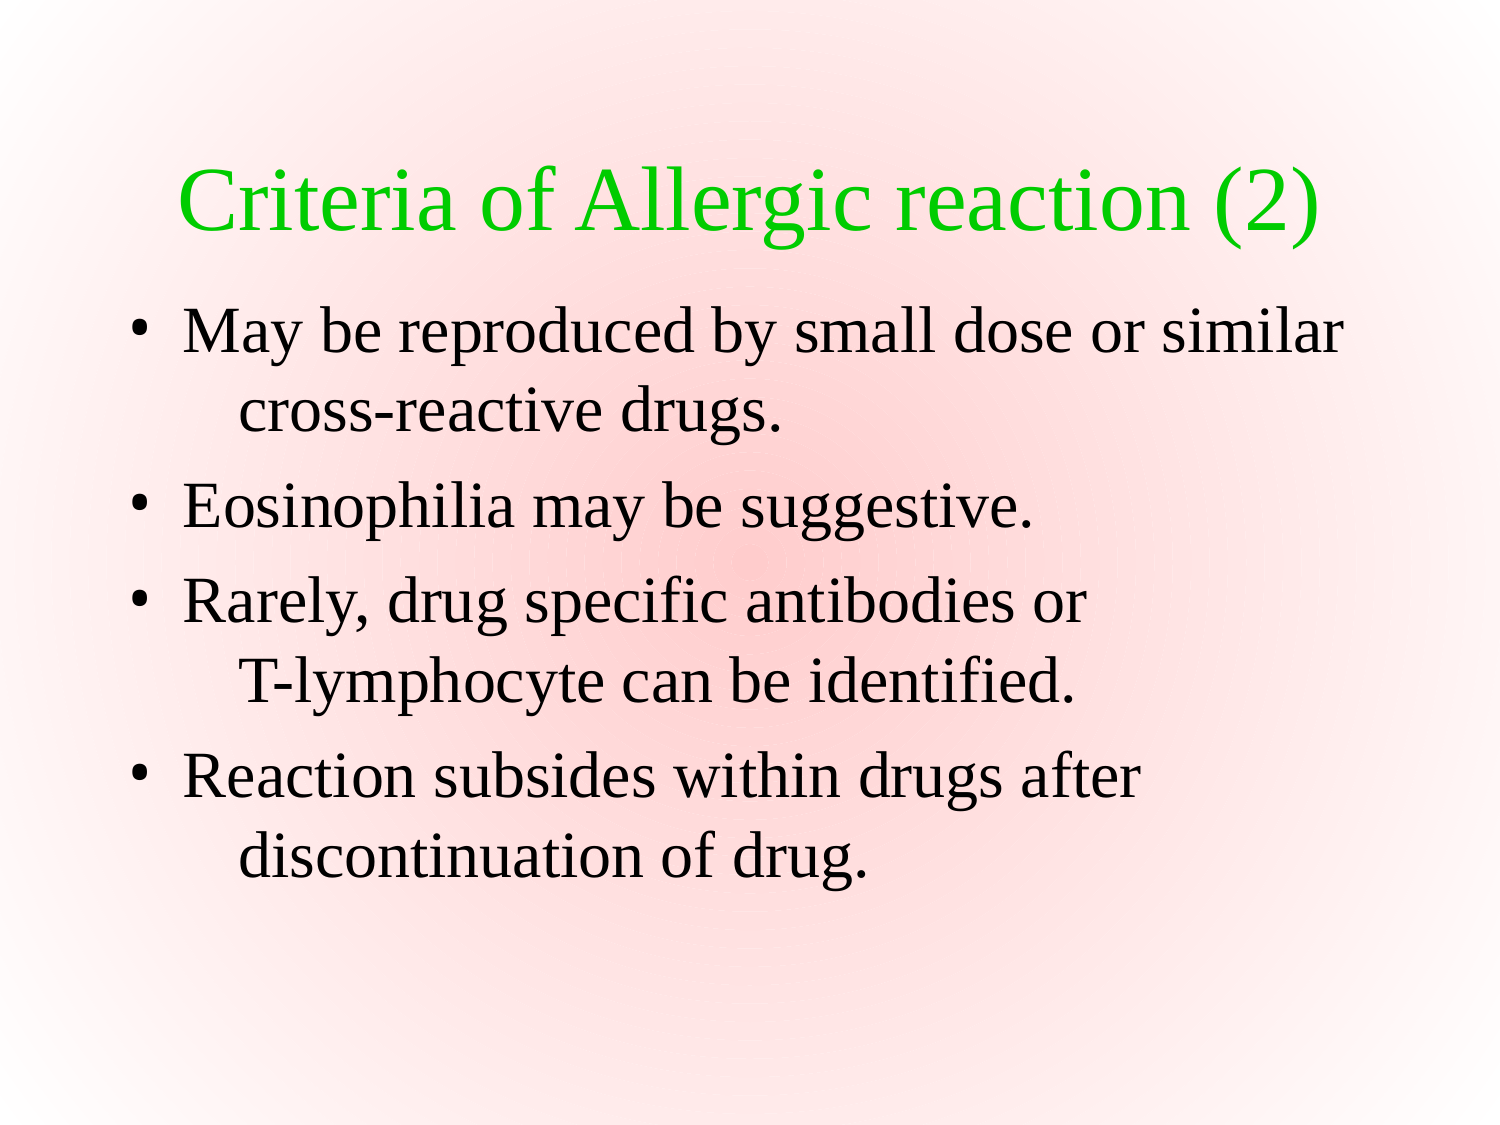

# Criteria of Allergic reaction (2)
May be reproduced by small dose or similar cross-reactive drugs.
Eosinophilia may be suggestive.
Rarely, drug specific antibodies or
T-lymphocyte can be identified.
Reaction subsides within drugs after discontinuation of drug.